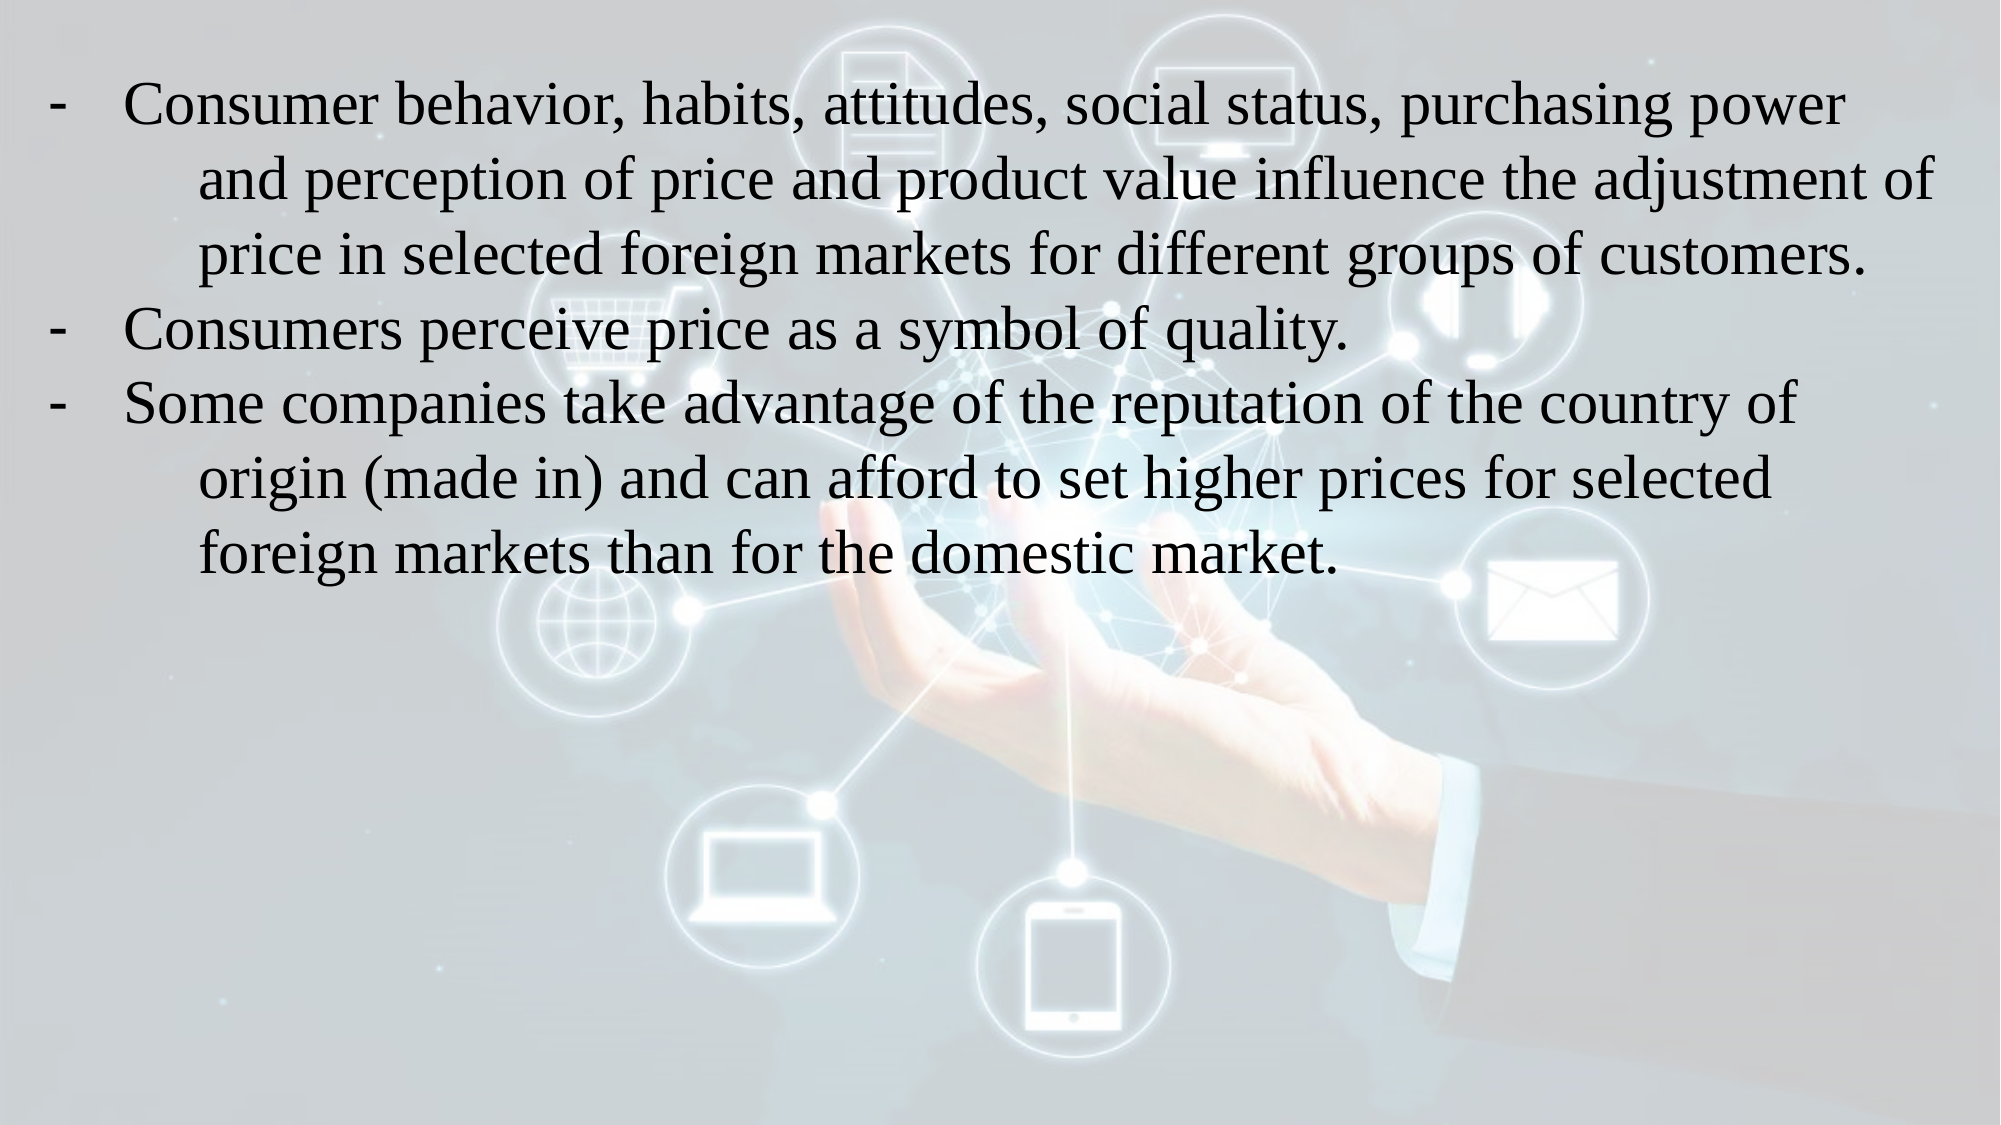

Consumer behavior, habits, attitudes, social status, purchasing power and perception of price and product value influence the adjustment of price in selected foreign markets for different groups of customers.
Consumers perceive price as a symbol of quality.
Some companies take advantage of the reputation of the country of origin (made in) and can afford to set higher prices for selected foreign markets than for the domestic market.